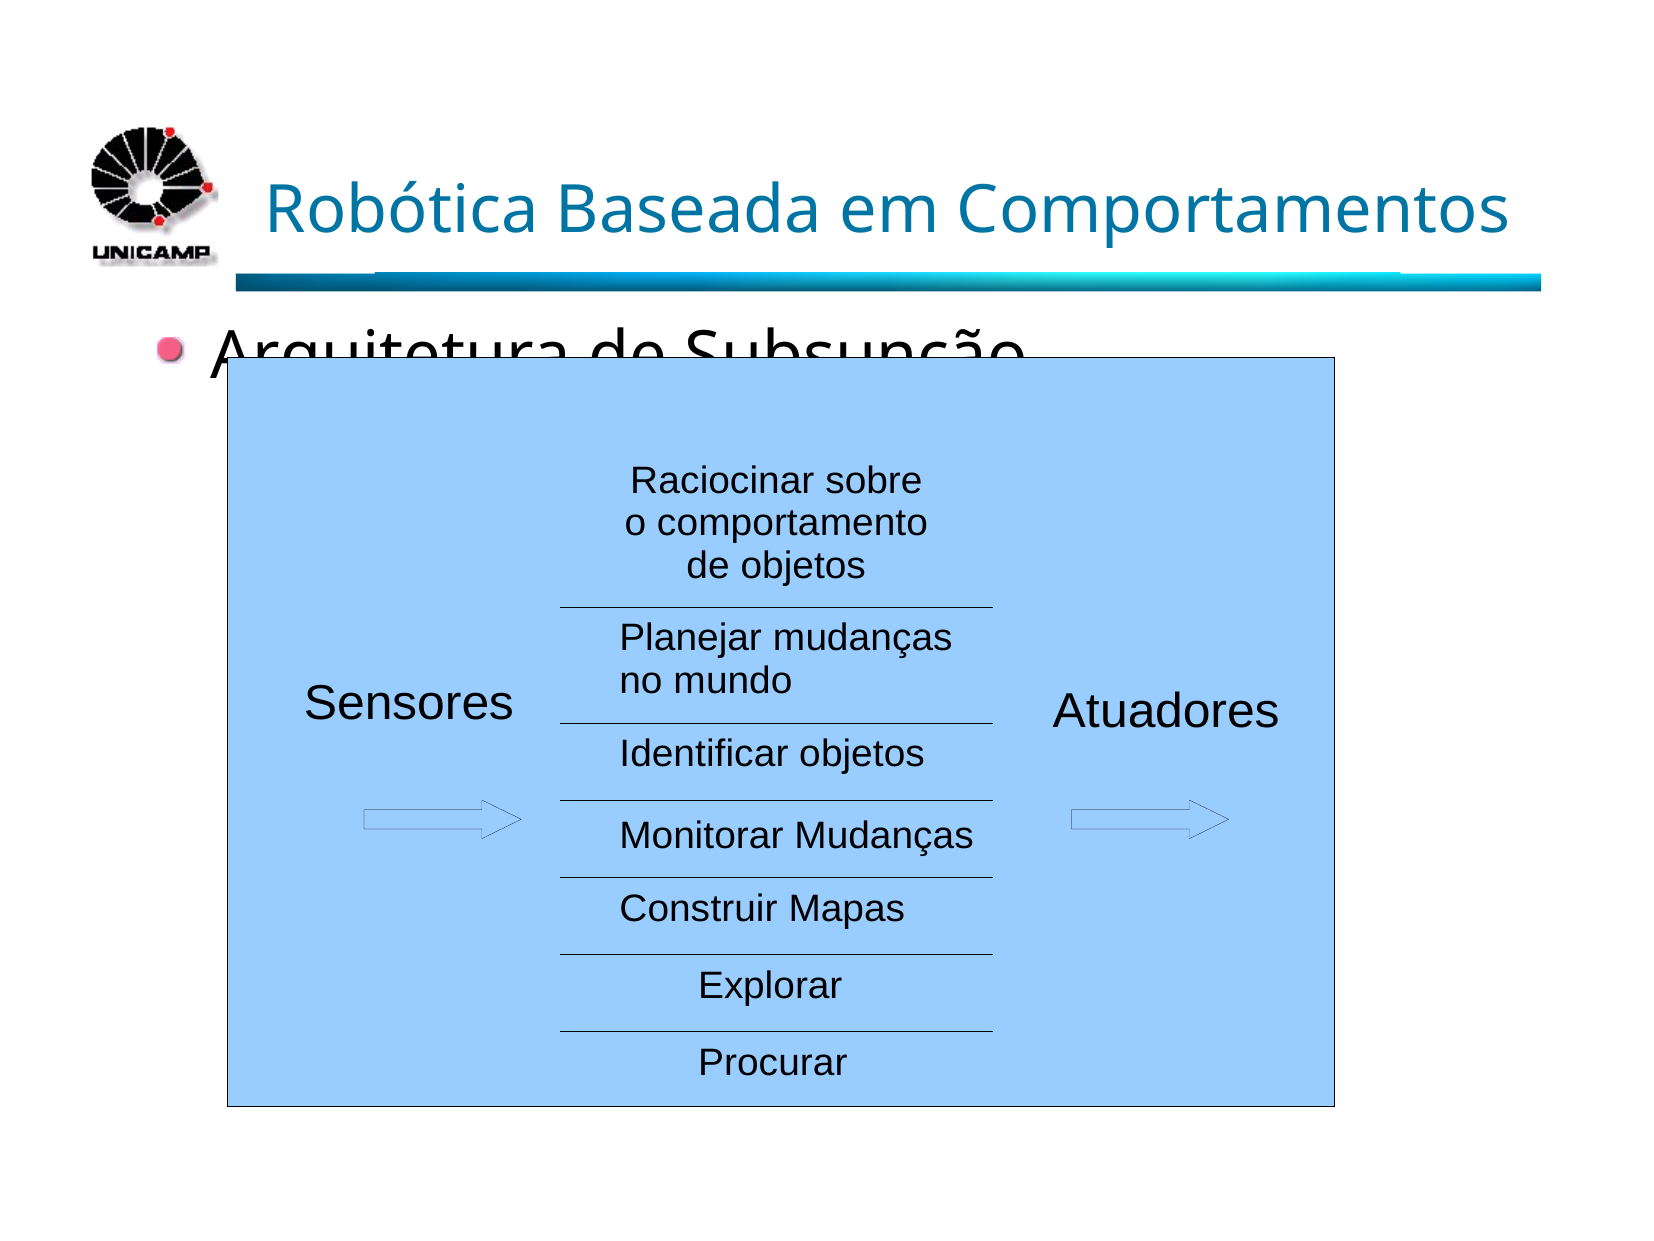

# Robótica Baseada em Comportamentos
Arquitetura de Subsunção